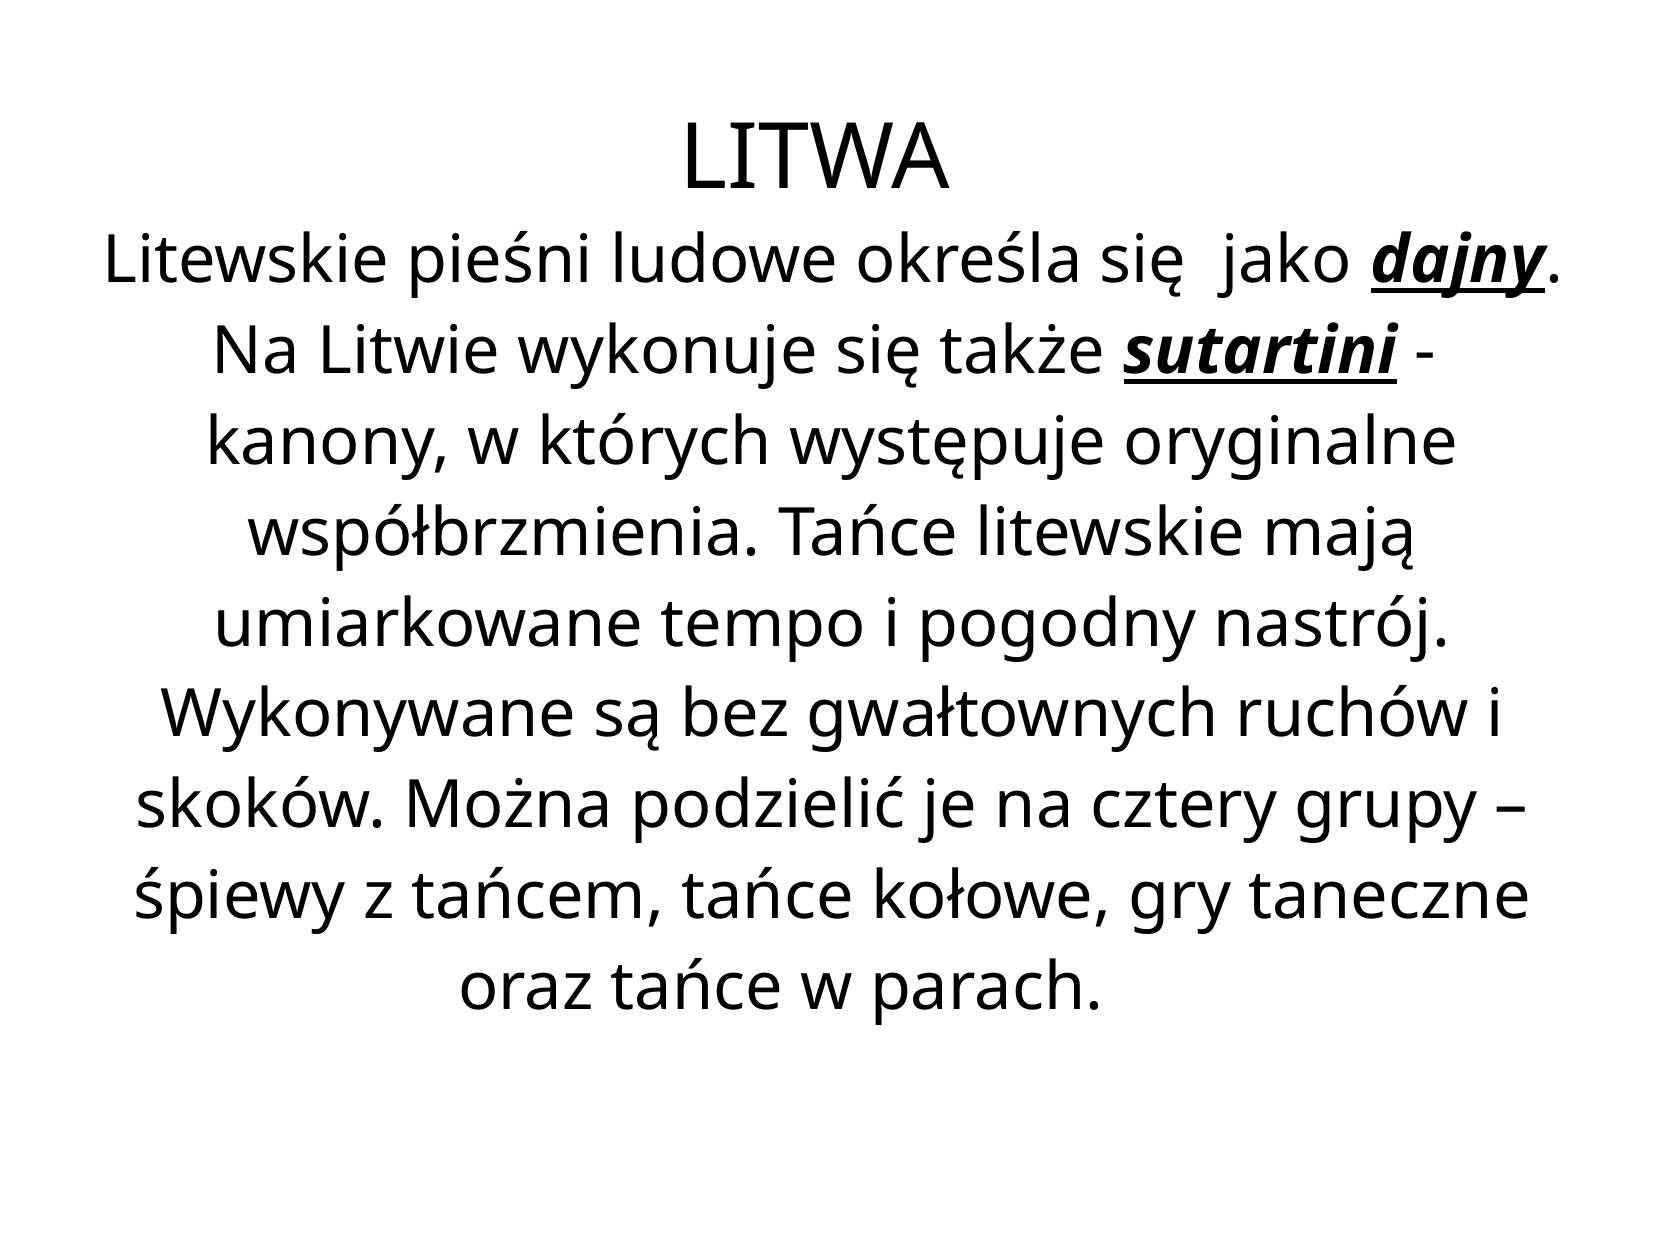

# LITWA
Litewskie pieśni ludowe określa się jako dajny. Na Litwie wykonuje się także sutartini - kanony, w których występuje oryginalne współbrzmienia. Tańce litewskie mają umiarkowane tempo i pogodny nastrój. Wykonywane są bez gwałtownych ruchów i skoków. Można podzielić je na cztery grupy – śpiewy z tańcem, tańce kołowe, gry taneczne oraz tańce w parach.